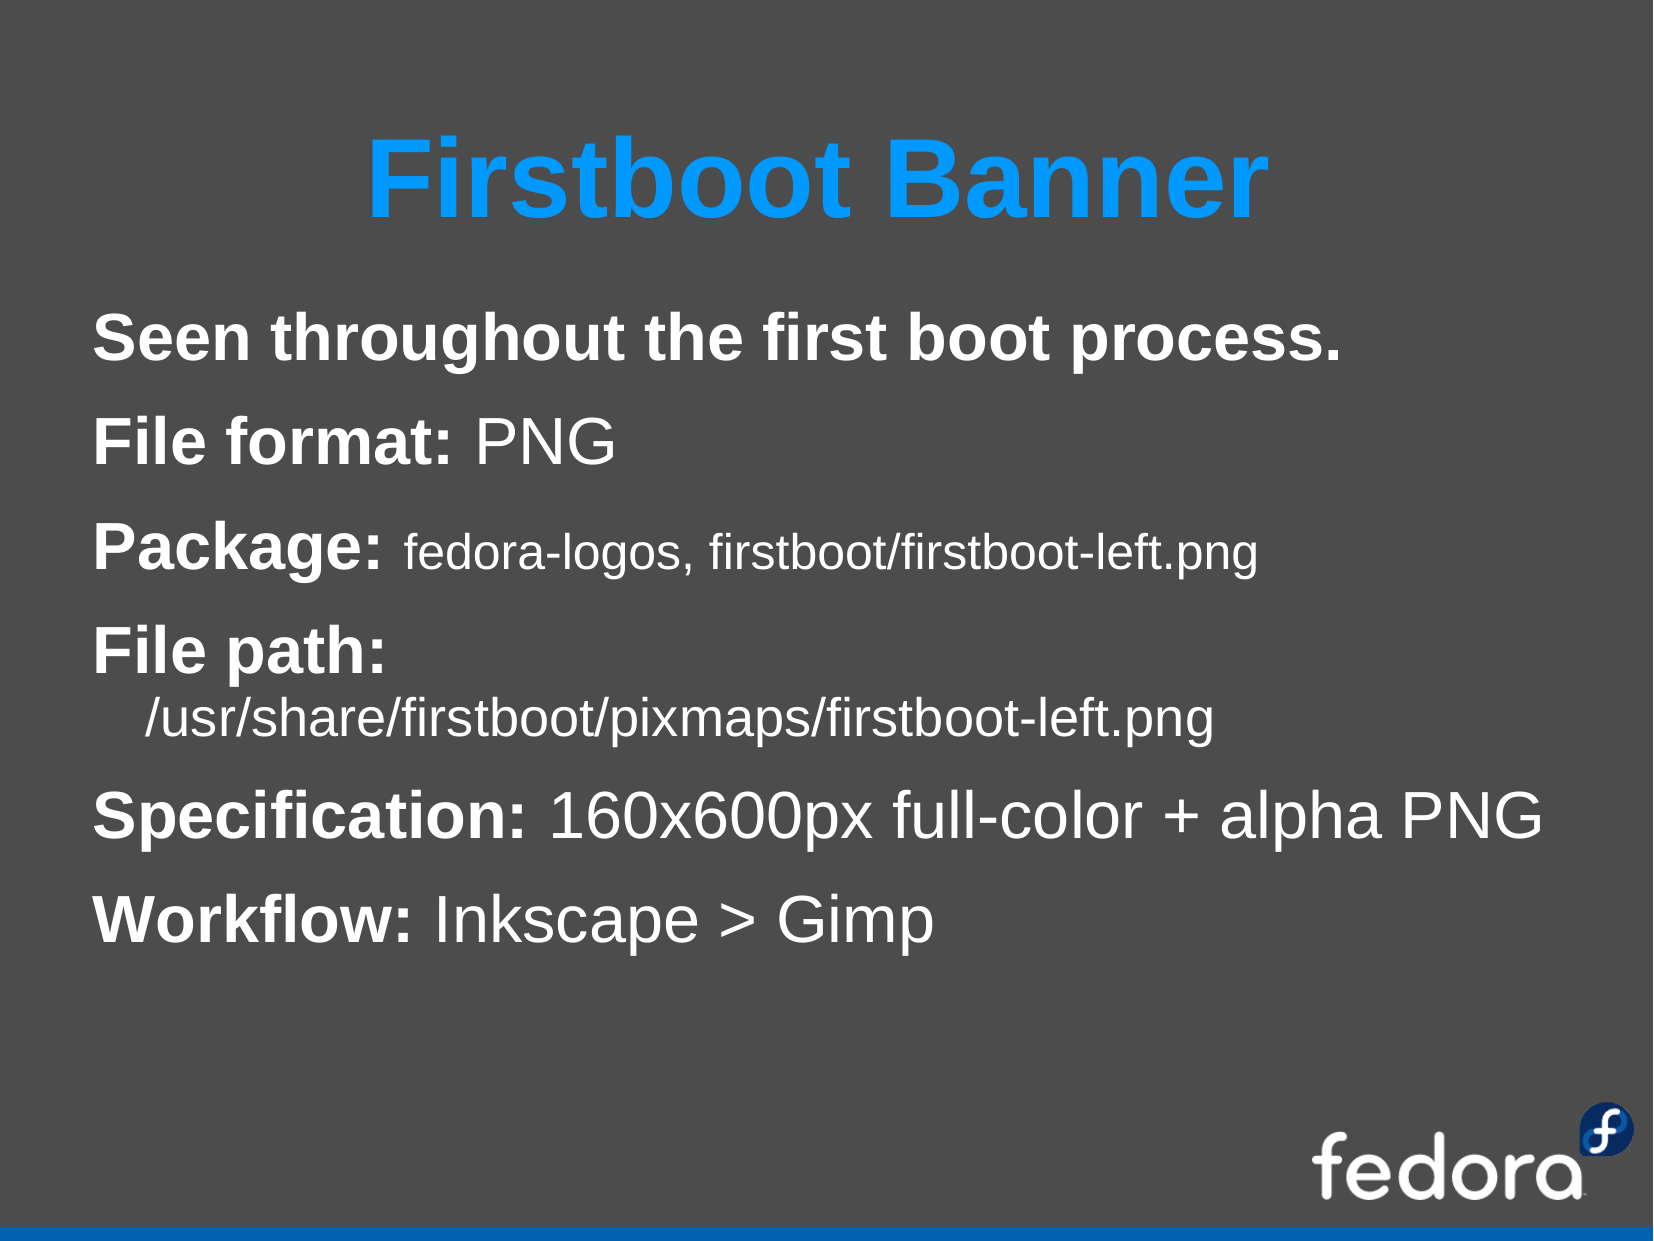

# Firstboot Banner
Seen throughout the first boot process.
File format: PNG
Package: fedora-logos, firstboot/firstboot-left.png
File path:
/usr/share/firstboot/pixmaps/firstboot-left.png
Specification: 160x600px full-color + alpha PNG
Workflow: Inkscape > Gimp